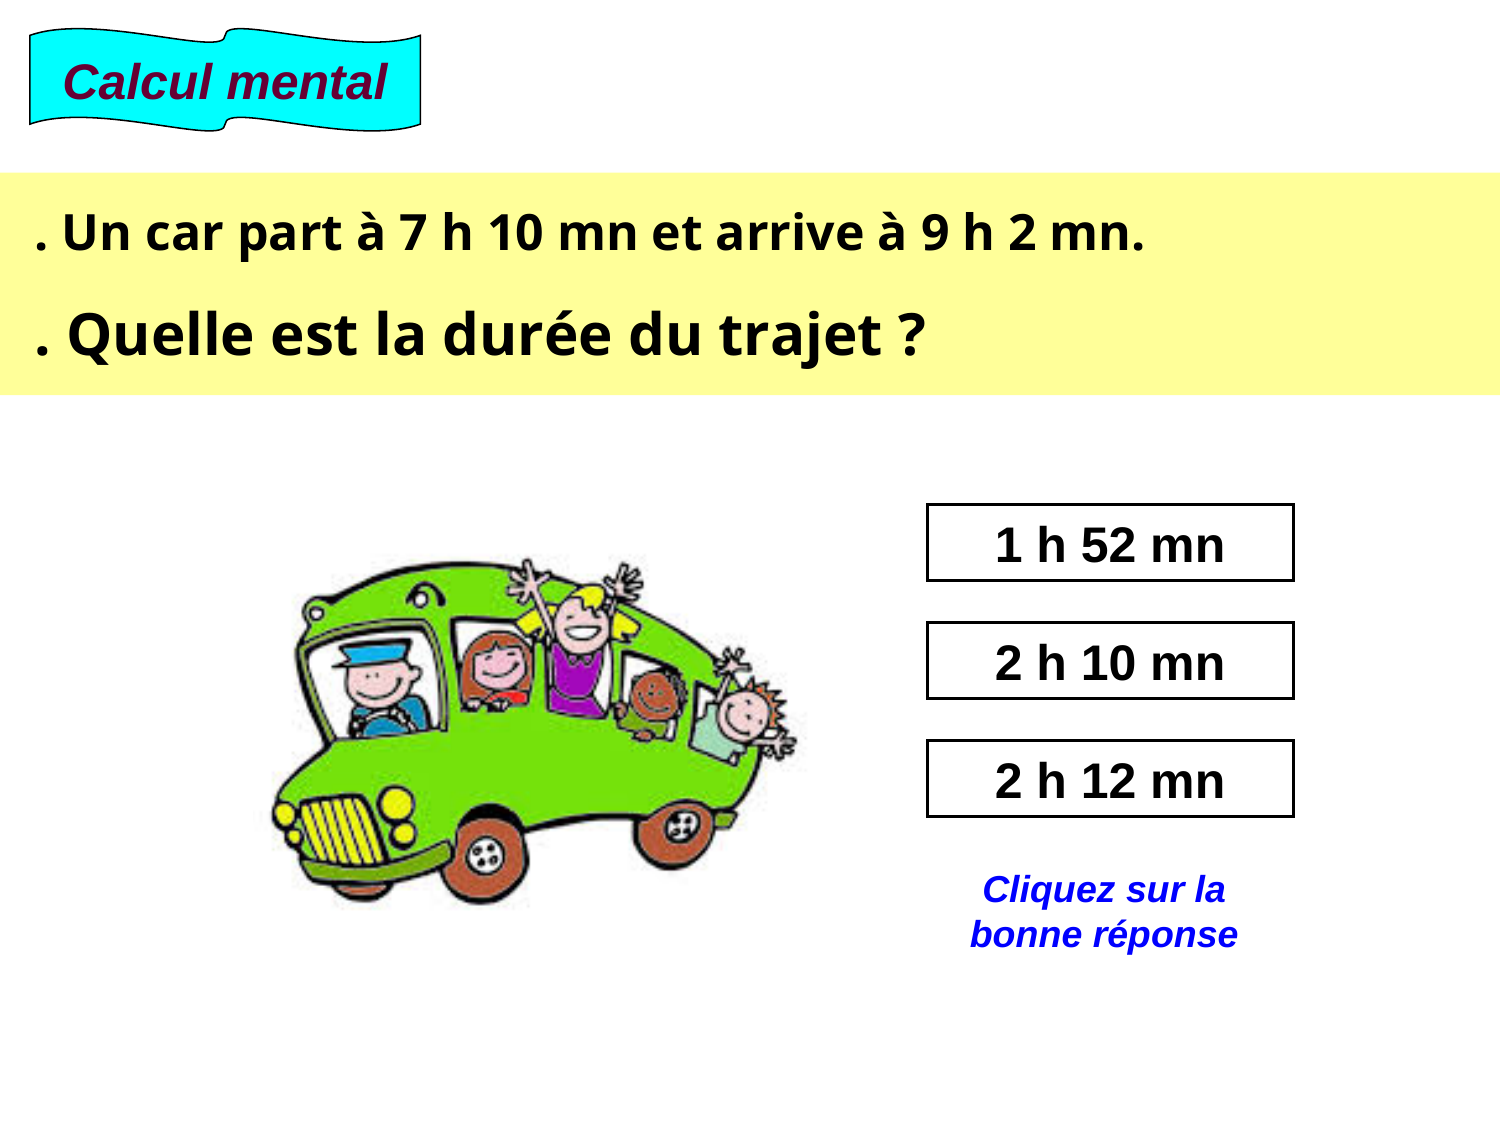

Calcul mental
. Un car part à 7 h 10 mn et arrive à 9 h 2 mn.
. Quelle est la durée du trajet ?
1 h 52 mn
2 h 10 mn
2 h 12 mn
Cliquez sur la bonne réponse